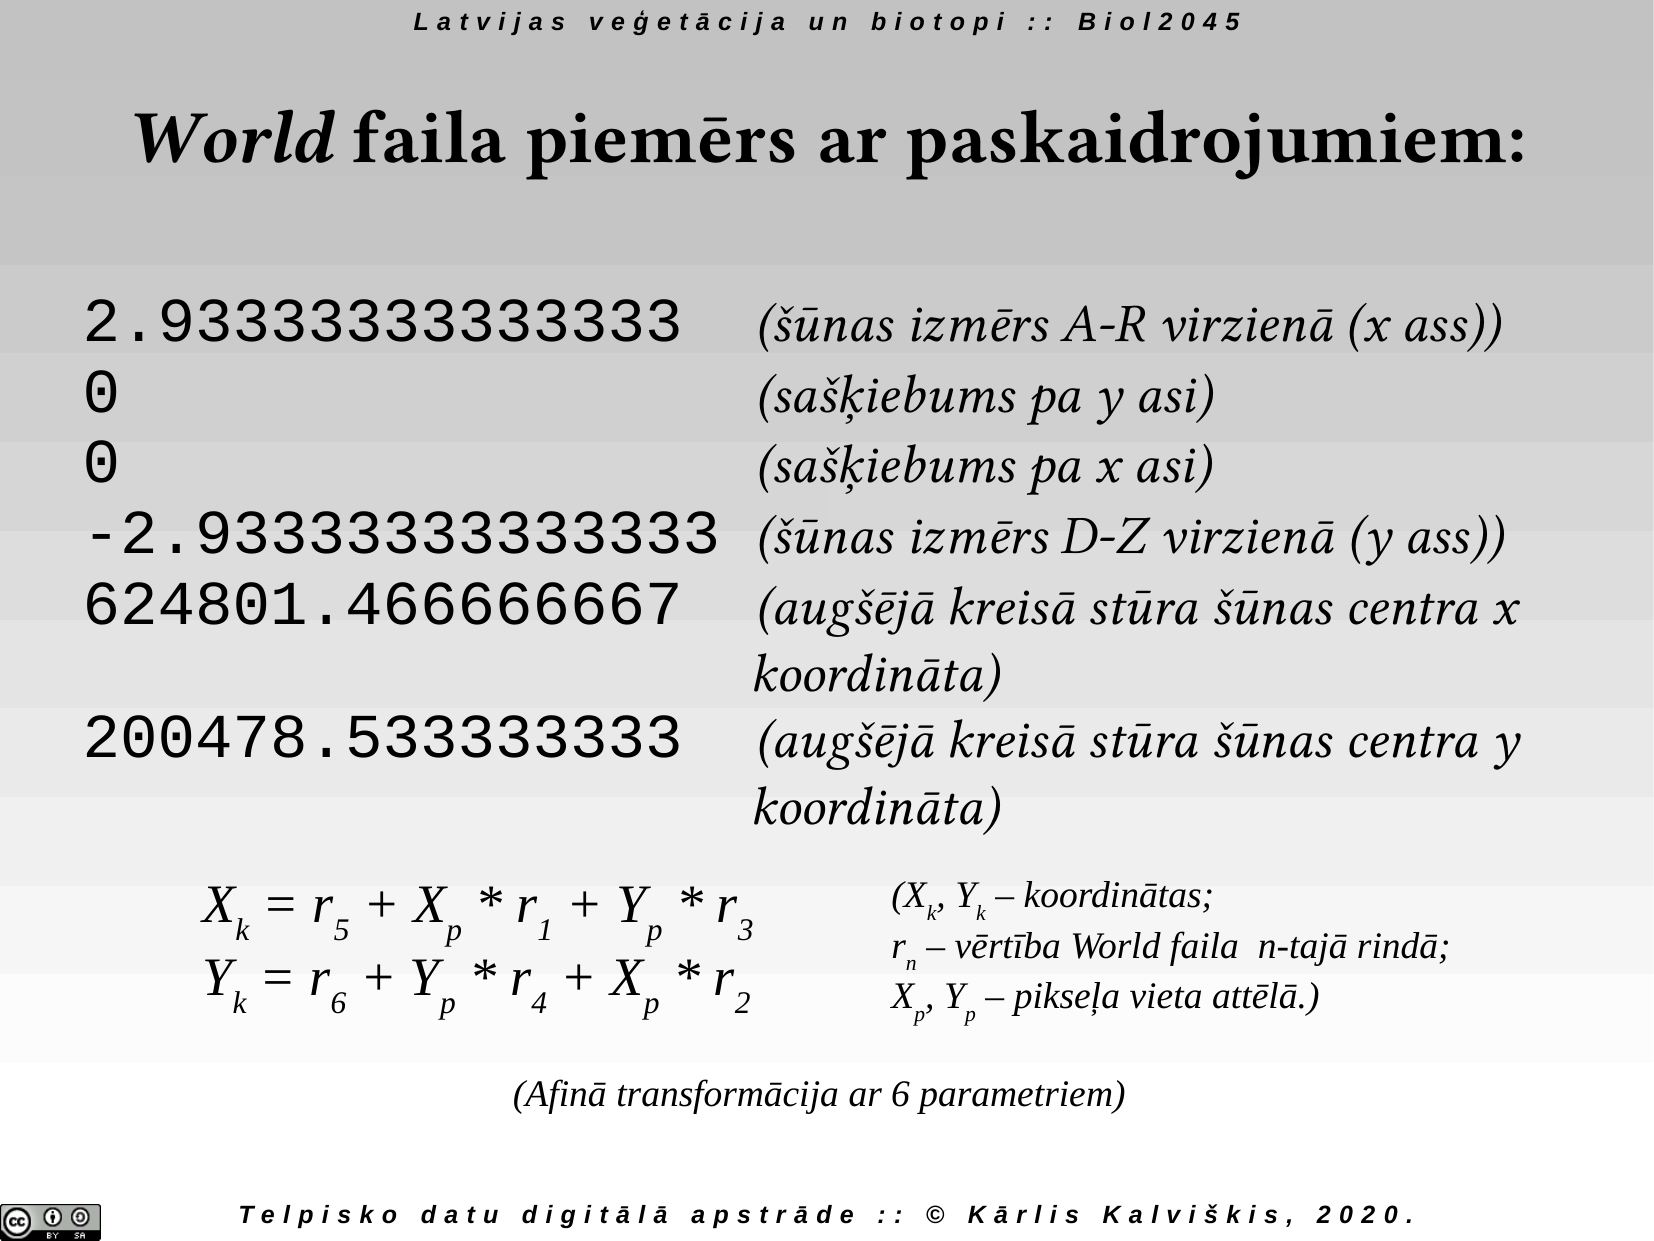

# World faila piemērs ar paskaidrojumiem:
2.93333333333333	(šūnas izmērs A-R virzienā (x ass))
0	(sašķiebums pa y asi)
0	(sašķiebums pa x asi)
-2.93333333333333	(šūnas izmērs D-Z virzienā (y ass))
624801.466666667	(augšējā kreisā stūra šūnas centra x koordināta)
200478.533333333	(augšējā kreisā stūra šūnas centra y koordināta)
Xk = r5 + Xp * r1 + Yp * r3
Yk = r6 + Yp * r4 + Xp * r2
(Xk, Yk – koordinātas;
rn – vērtība World faila n-tajā rindā;
Xp, Yp – pikseļa vieta attēlā.)
(Afinā transformācija ar 6 parametriem)